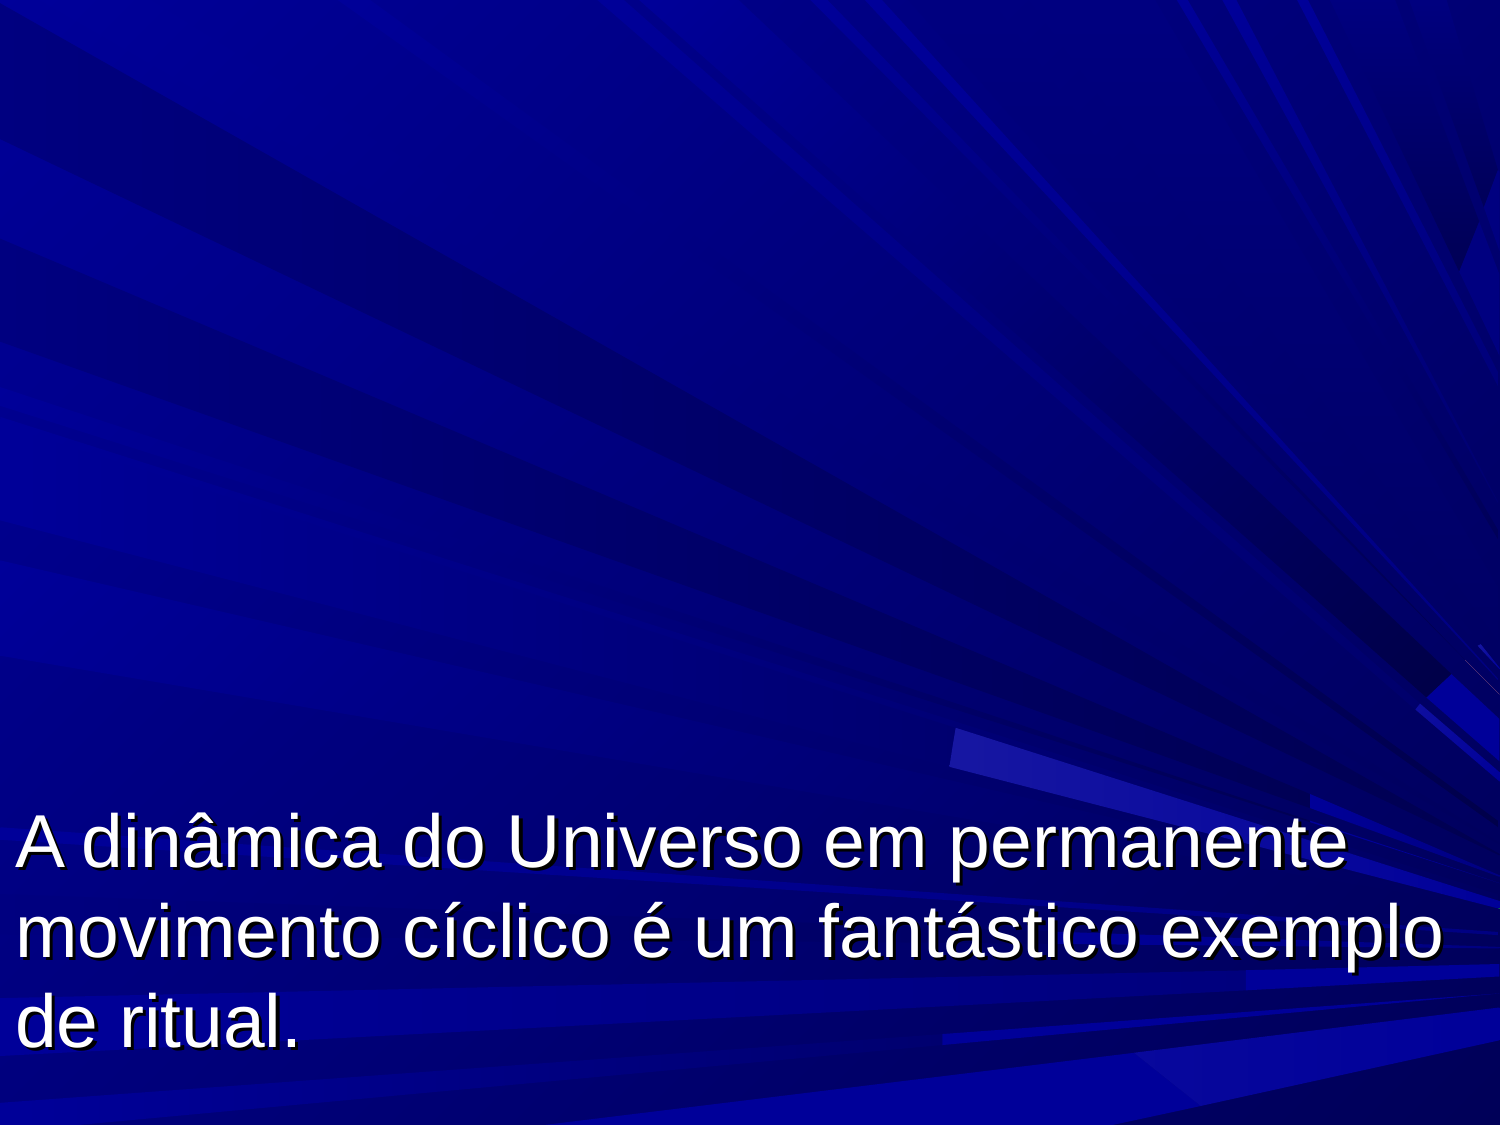

A dinâmica do Universo em permanente movimento cíclico é um fantástico exemplo de ritual.